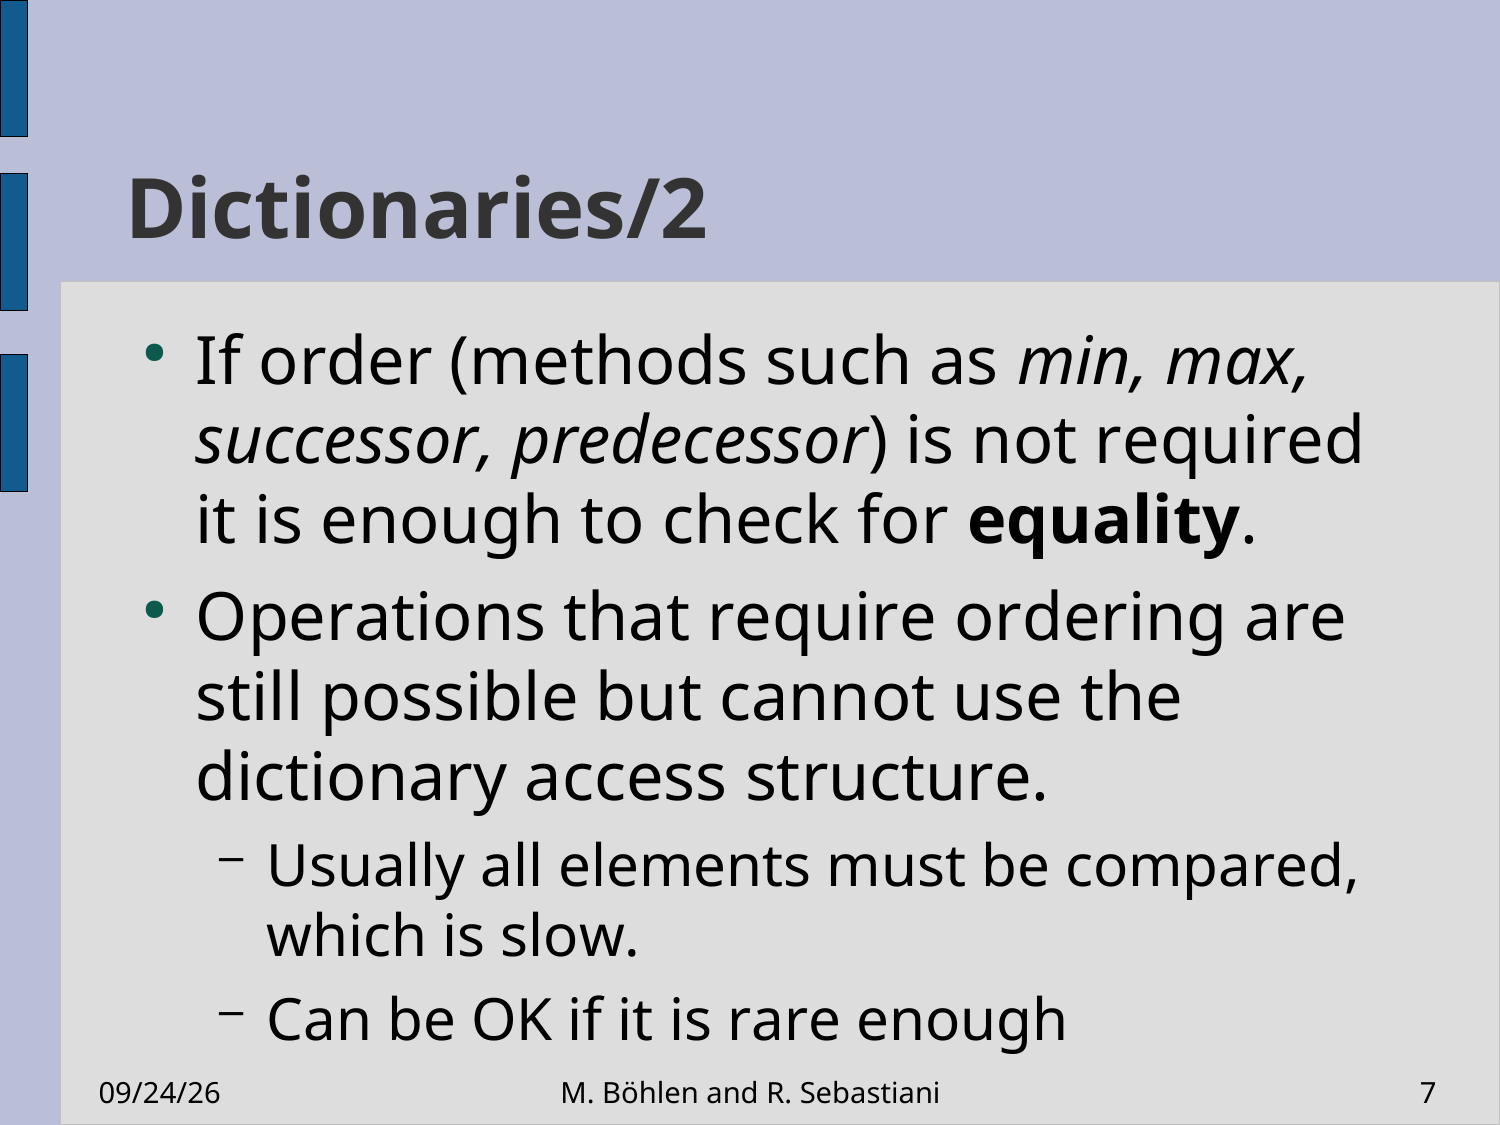

# Dictionaries/2
If order (methods such as min, max, successor, predecessor) is not required it is enough to check for equality.
Operations that require ordering are still possible but cannot use the dictionary access structure.
Usually all elements must be compared, which is slow.
Can be OK if it is rare enough
M. Böhlen and R. Sebastiani
7